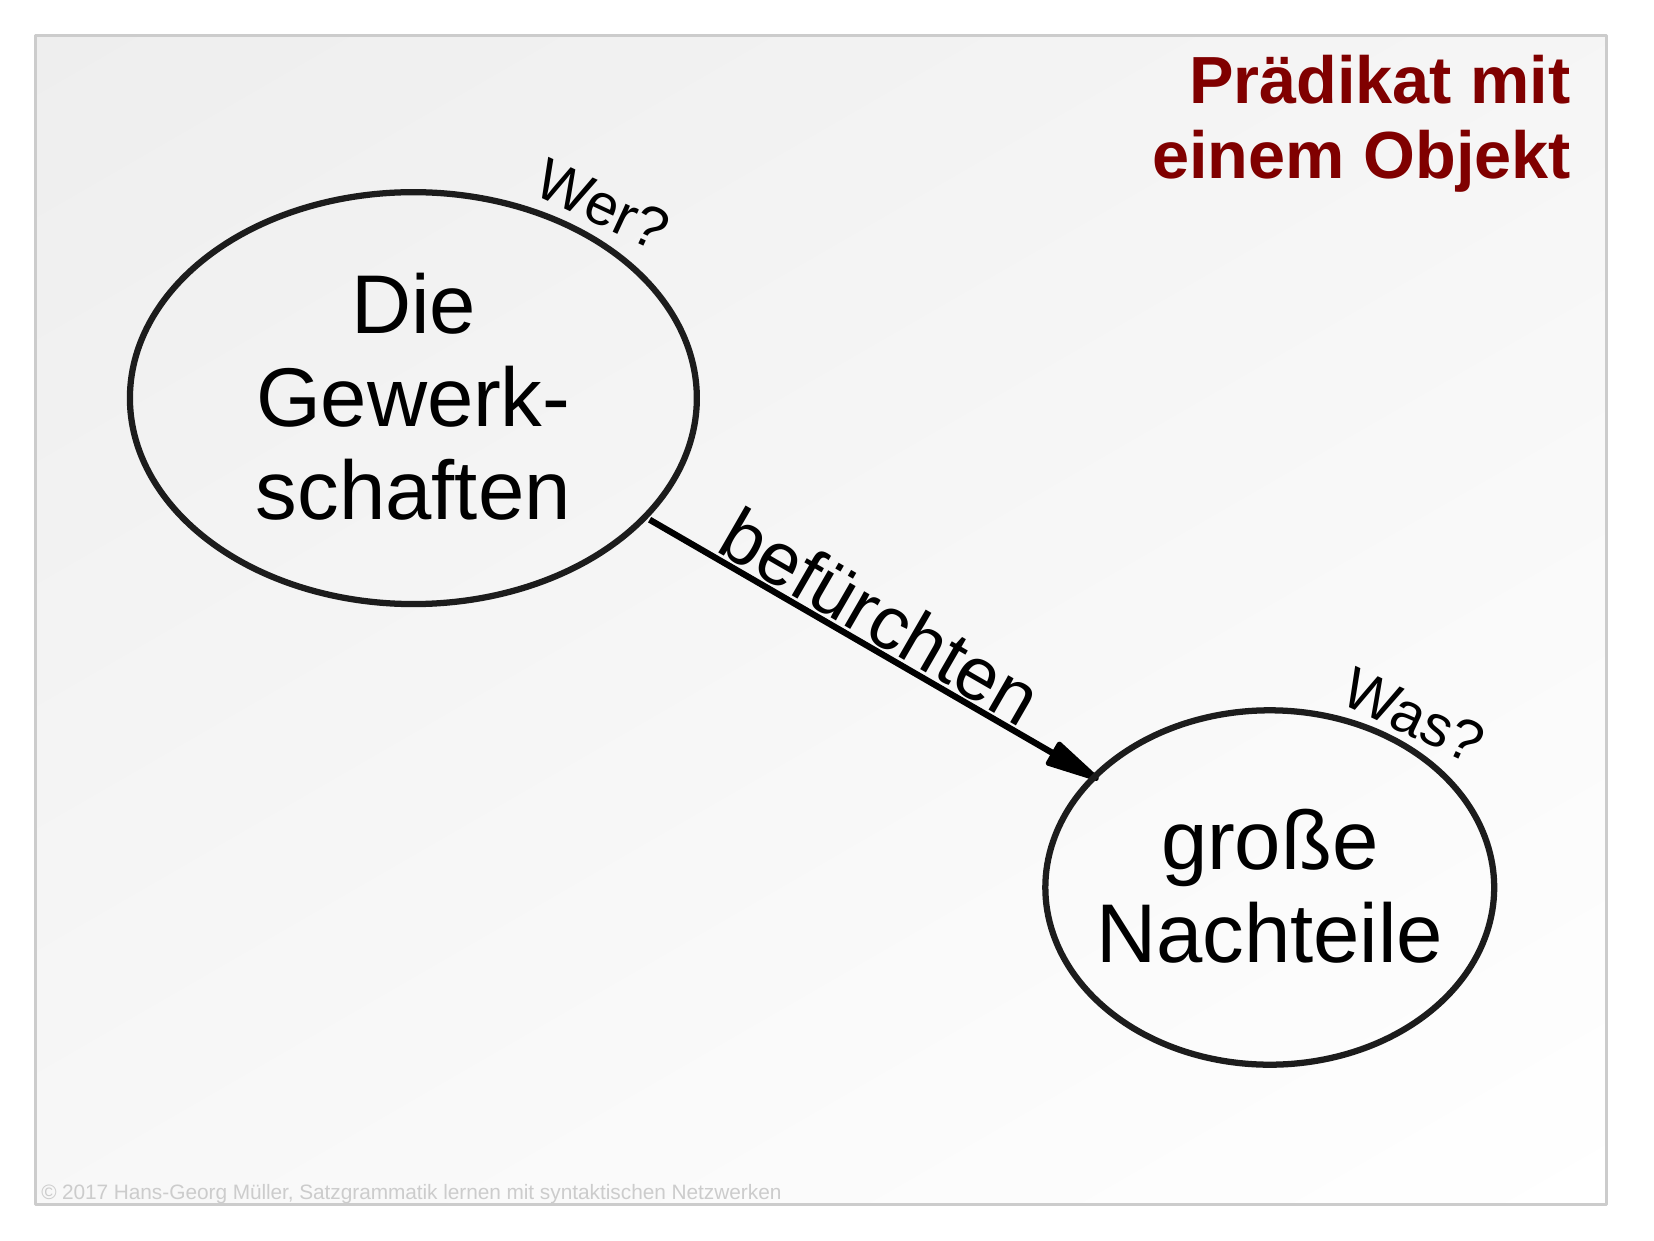

# Prädikat mit einem Objekt
Wer?
Die
Gewerk-
schaften
befürchten
Was?
große
Nachteile